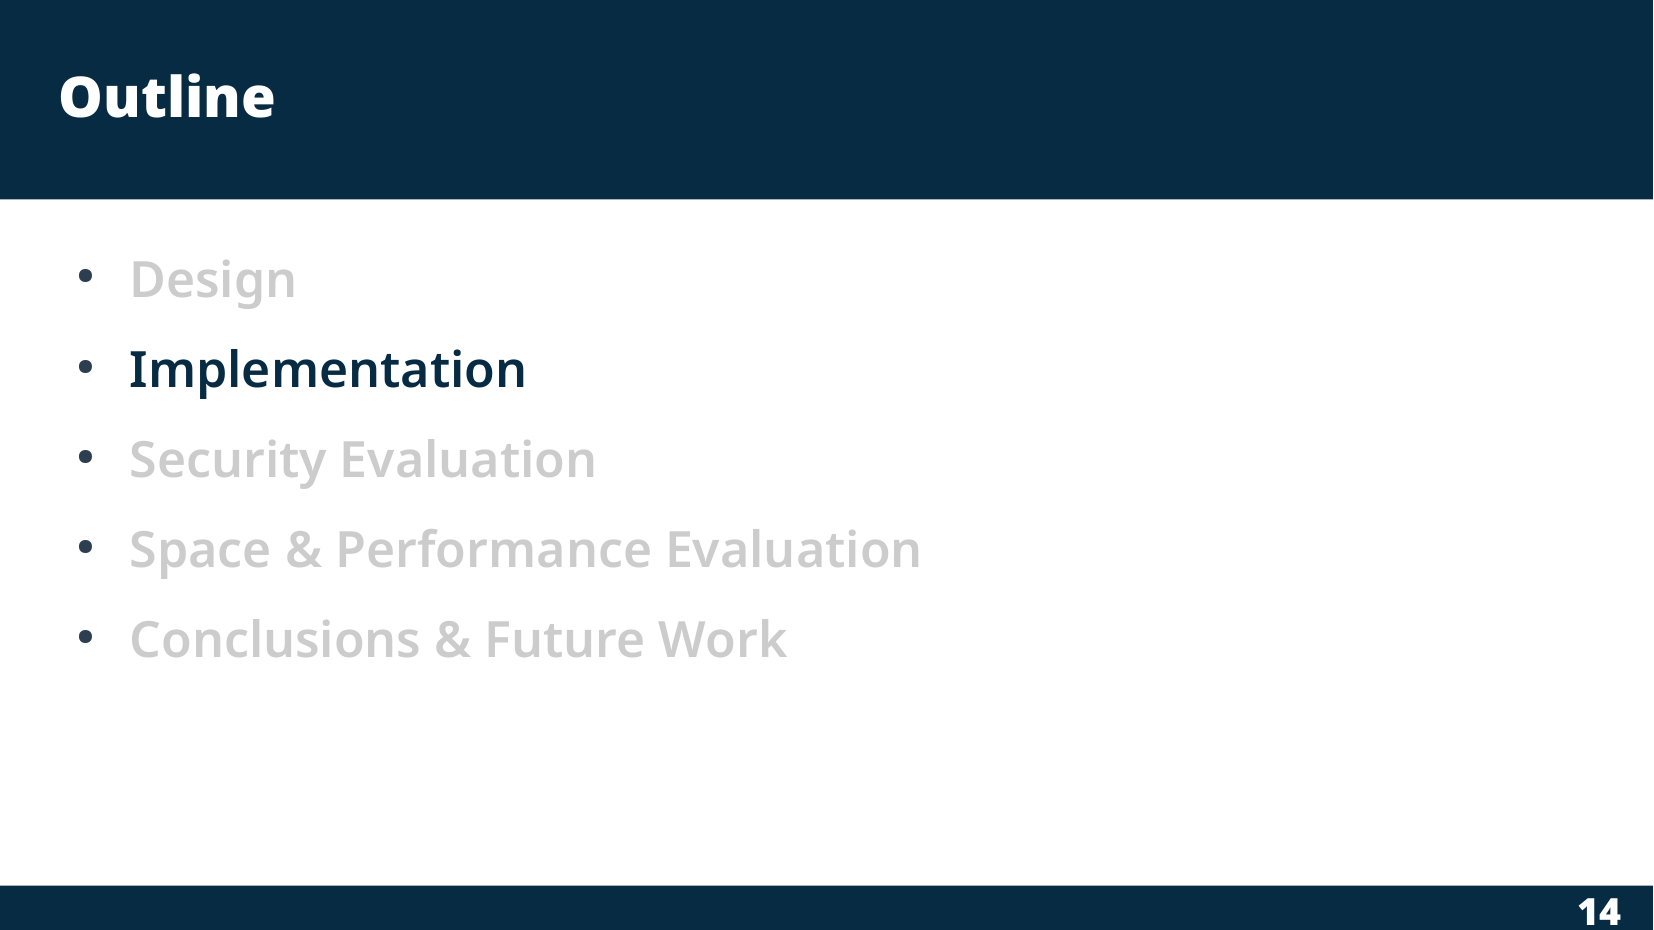

# Outline
Design
Implementation
Security Evaluation
Space & Performance Evaluation
Conclusions & Future Work